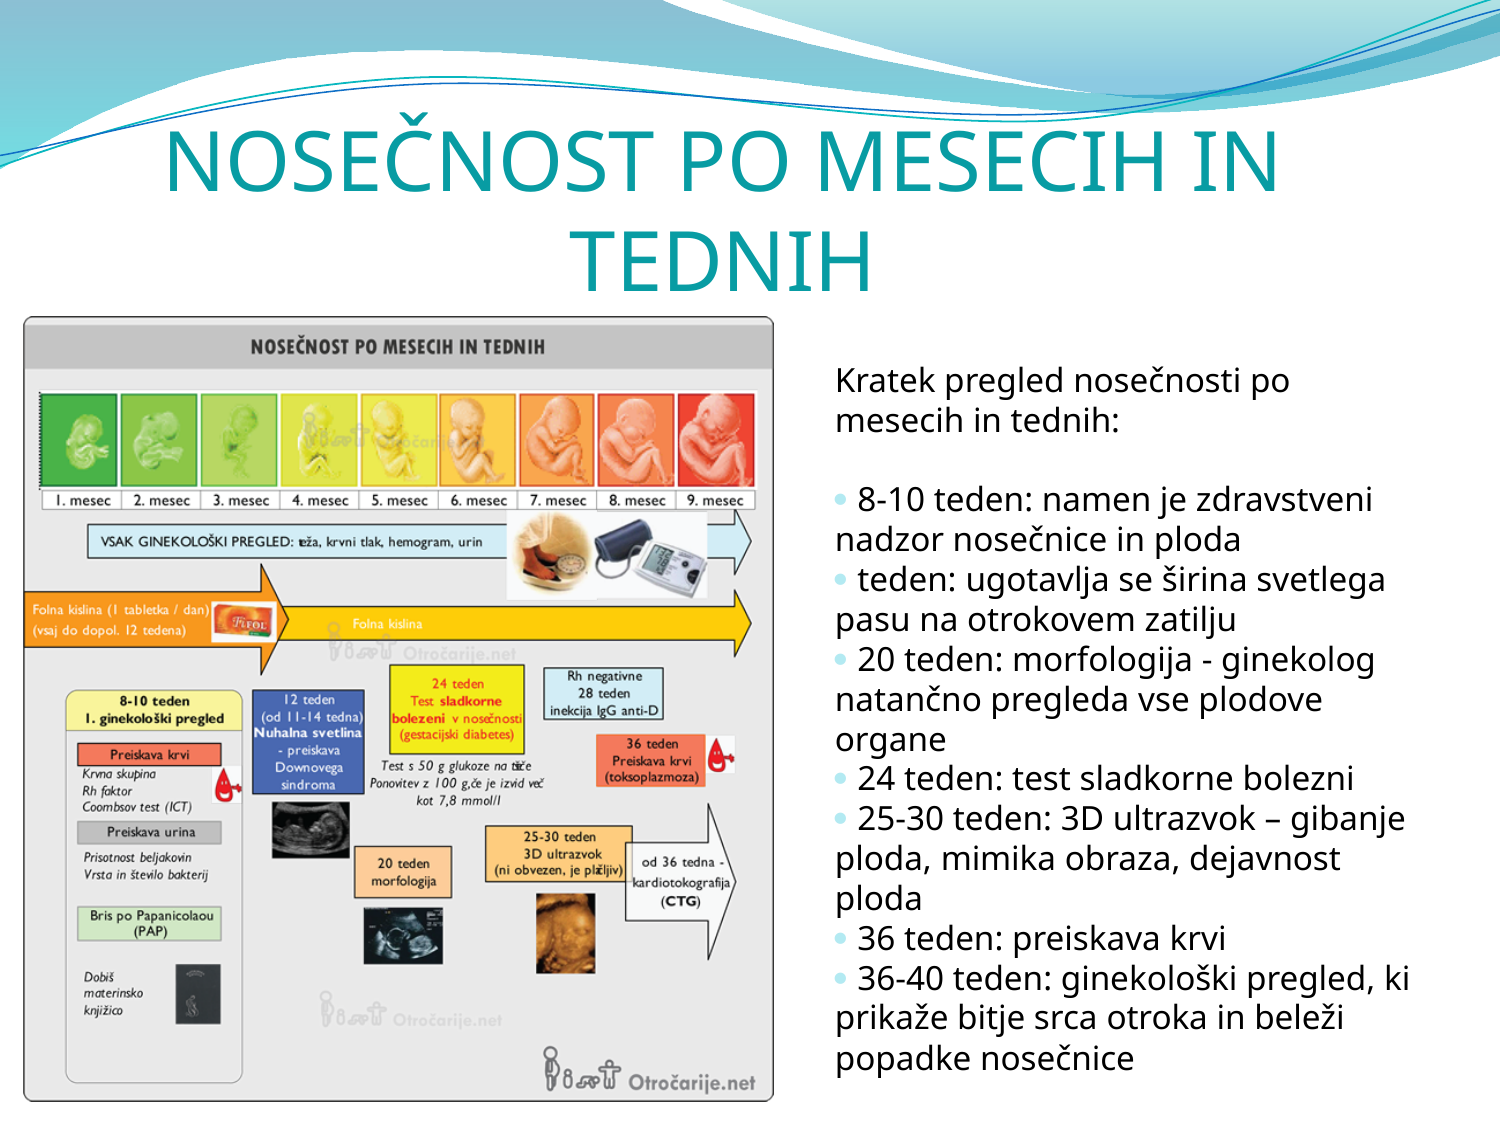

# NOSEČNOST PO MESECIH IN TEDNIH
Kratek pregled nosečnosti po mesecih in tednih:
 8-10 teden: namen je zdravstveni nadzor nosečnice in ploda
 teden: ugotavlja se širina svetlega pasu na otrokovem zatilju
 20 teden: morfologija - ginekolog natančno pregleda vse plodove organe
 24 teden: test sladkorne bolezni
 25-30 teden: 3D ultrazvok – gibanje ploda, mimika obraza, dejavnost ploda
 36 teden: preiskava krvi
 36-40 teden: ginekološki pregled, ki prikaže bitje srca otroka in beleži popadke nosečnice